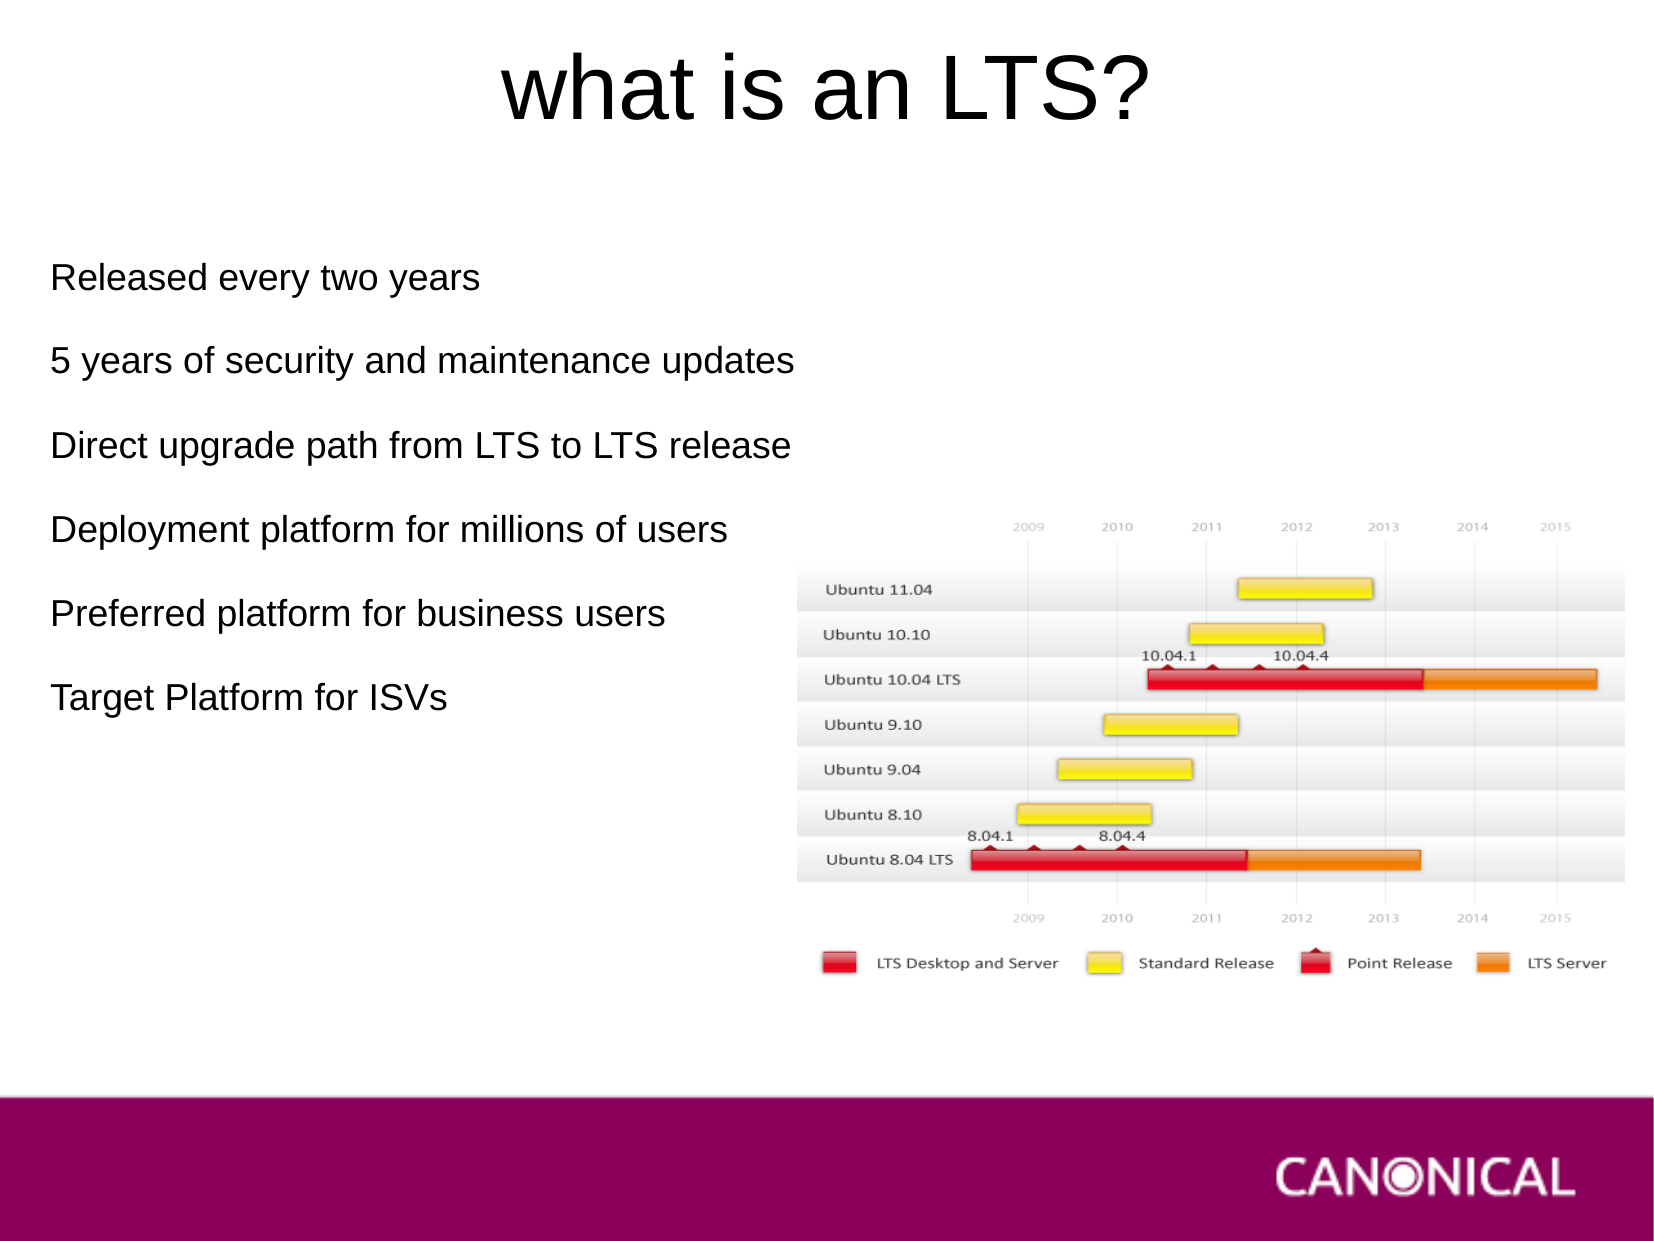

what is an LTS?
Released every two years
5 years of security and maintenance updates
Direct upgrade path from LTS to LTS release
Deployment platform for millions of users
Preferred platform for business users
Target Platform for ISVs